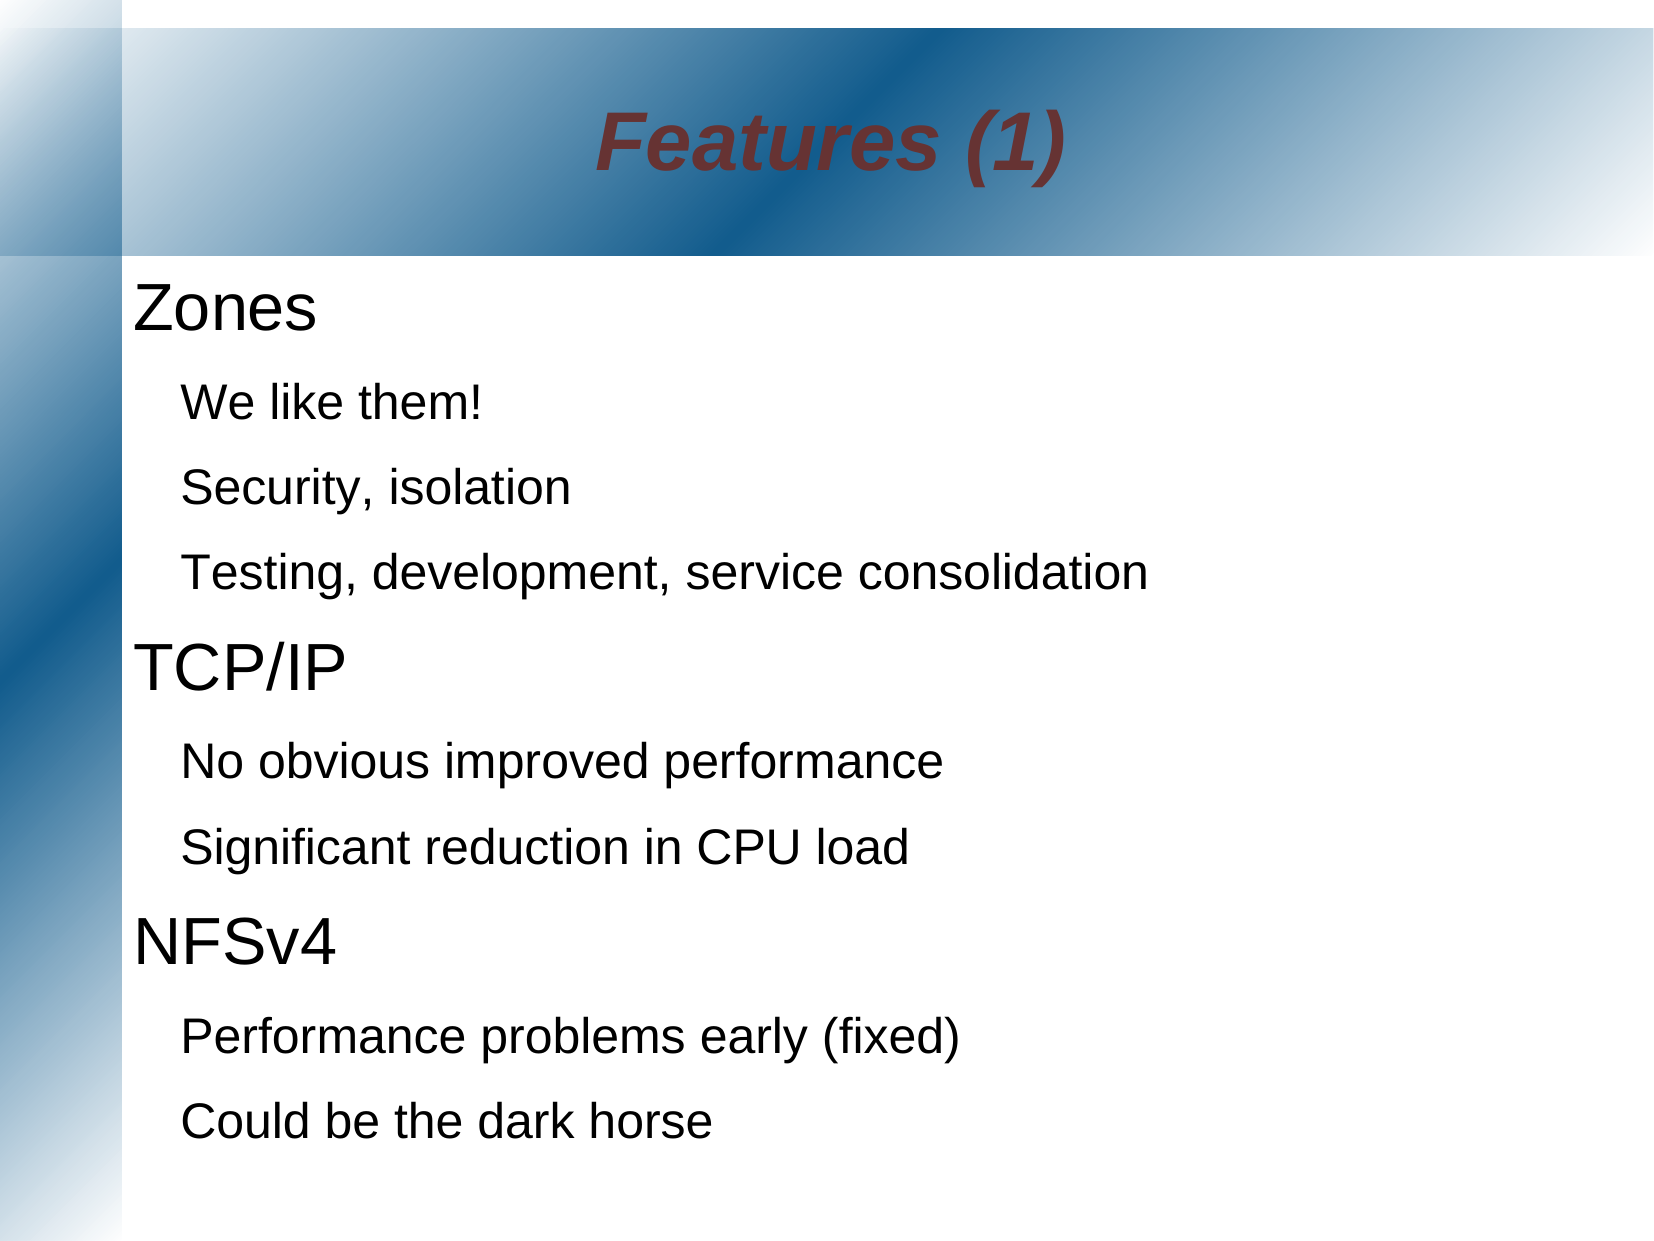

# Features (1)
Zones
We like them!
Security, isolation
Testing, development, service consolidation
TCP/IP
No obvious improved performance
Significant reduction in CPU load
NFSv4
Performance problems early (fixed)
Could be the dark horse